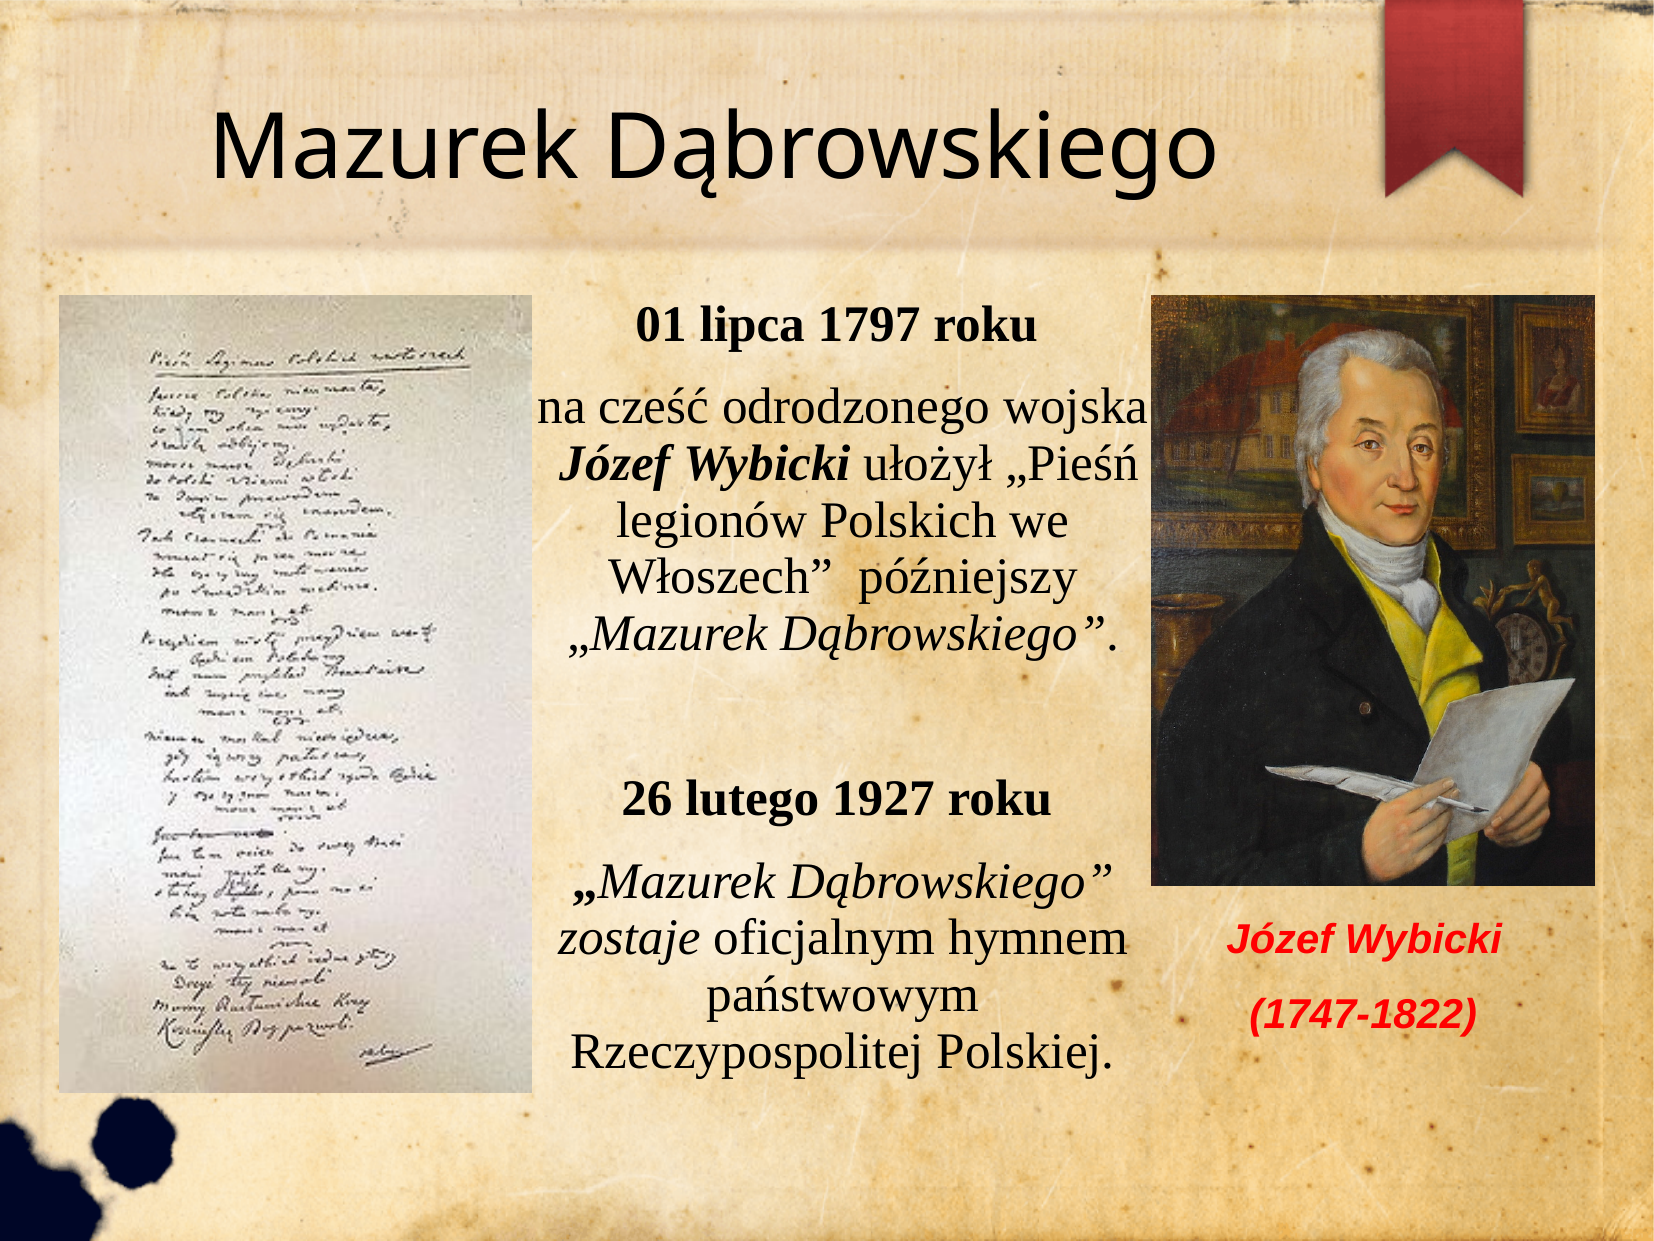

# Mazurek Dąbrowskiego
01 lipca 1797 roku
na cześć odrodzonego wojska
 Józef Wybicki ułożył „Pieśń legionów Polskich we Włoszech” późniejszy „Mazurek Dąbrowskiego”.
26 lutego 1927 roku
„Mazurek Dąbrowskiego” zostaje oficjalnym hymnem państwowym Rzeczypospolitej Polskiej.
Józef Wybicki
 (1747-1822)